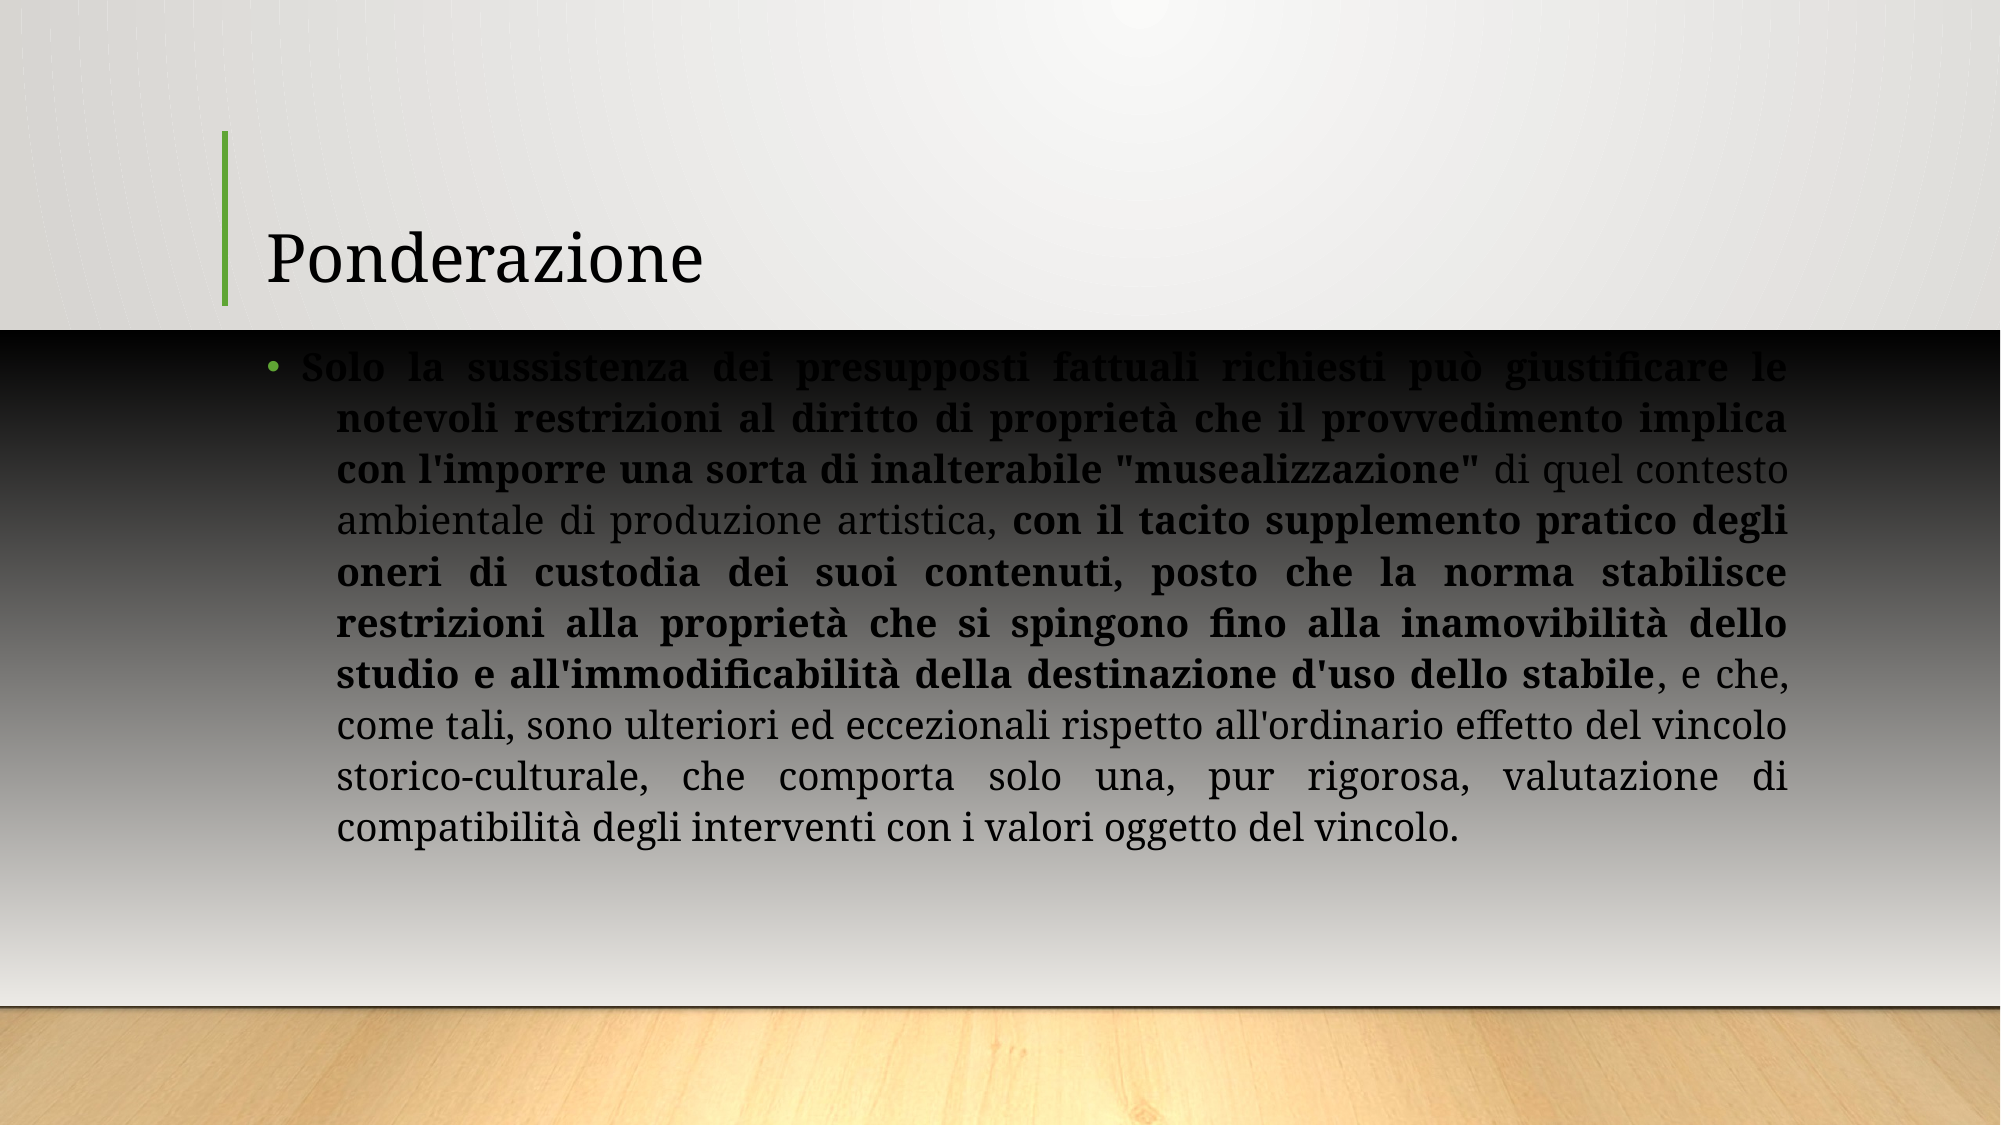

# Ponderazione
Solo la sussistenza dei presupposti fattuali richiesti può giustificare le notevoli restrizioni al diritto di proprietà che il provvedimento implica con l'imporre una sorta di inalterabile "musealizzazione" di quel contesto ambientale di produzione artistica, con il tacito supplemento pratico degli oneri di custodia dei suoi contenuti, posto che la norma stabilisce restrizioni alla proprietà che si spingono fino alla inamovibilità dello studio e all'immodificabilità della destinazione d'uso dello stabile, e che, come tali, sono ulteriori ed eccezionali rispetto all'ordinario effetto del vincolo storico-culturale, che comporta solo una, pur rigorosa, valutazione di compatibilità degli interventi con i valori oggetto del vincolo.